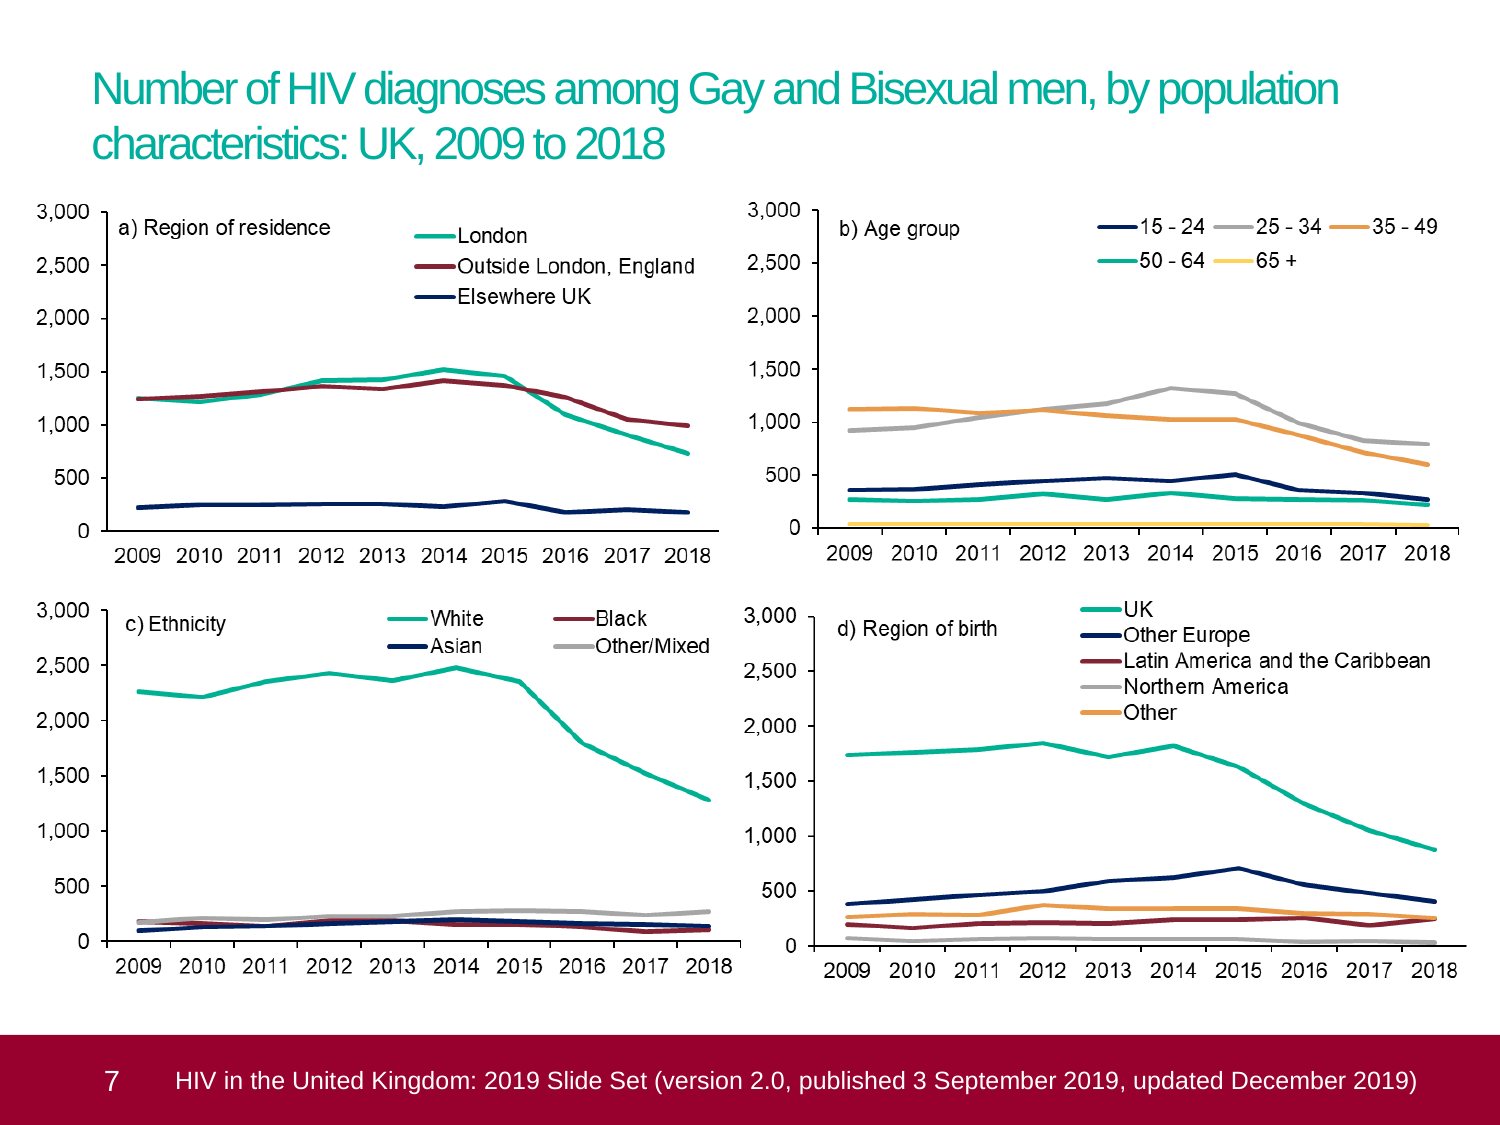

# Number of HIV diagnoses among Gay and Bisexual men, by population characteristics: UK, 2009 to 2018
 1
HIV in the United Kingdom: 2019 Slide Set (version 2.0, published 3 September 2019, updated December 2019)